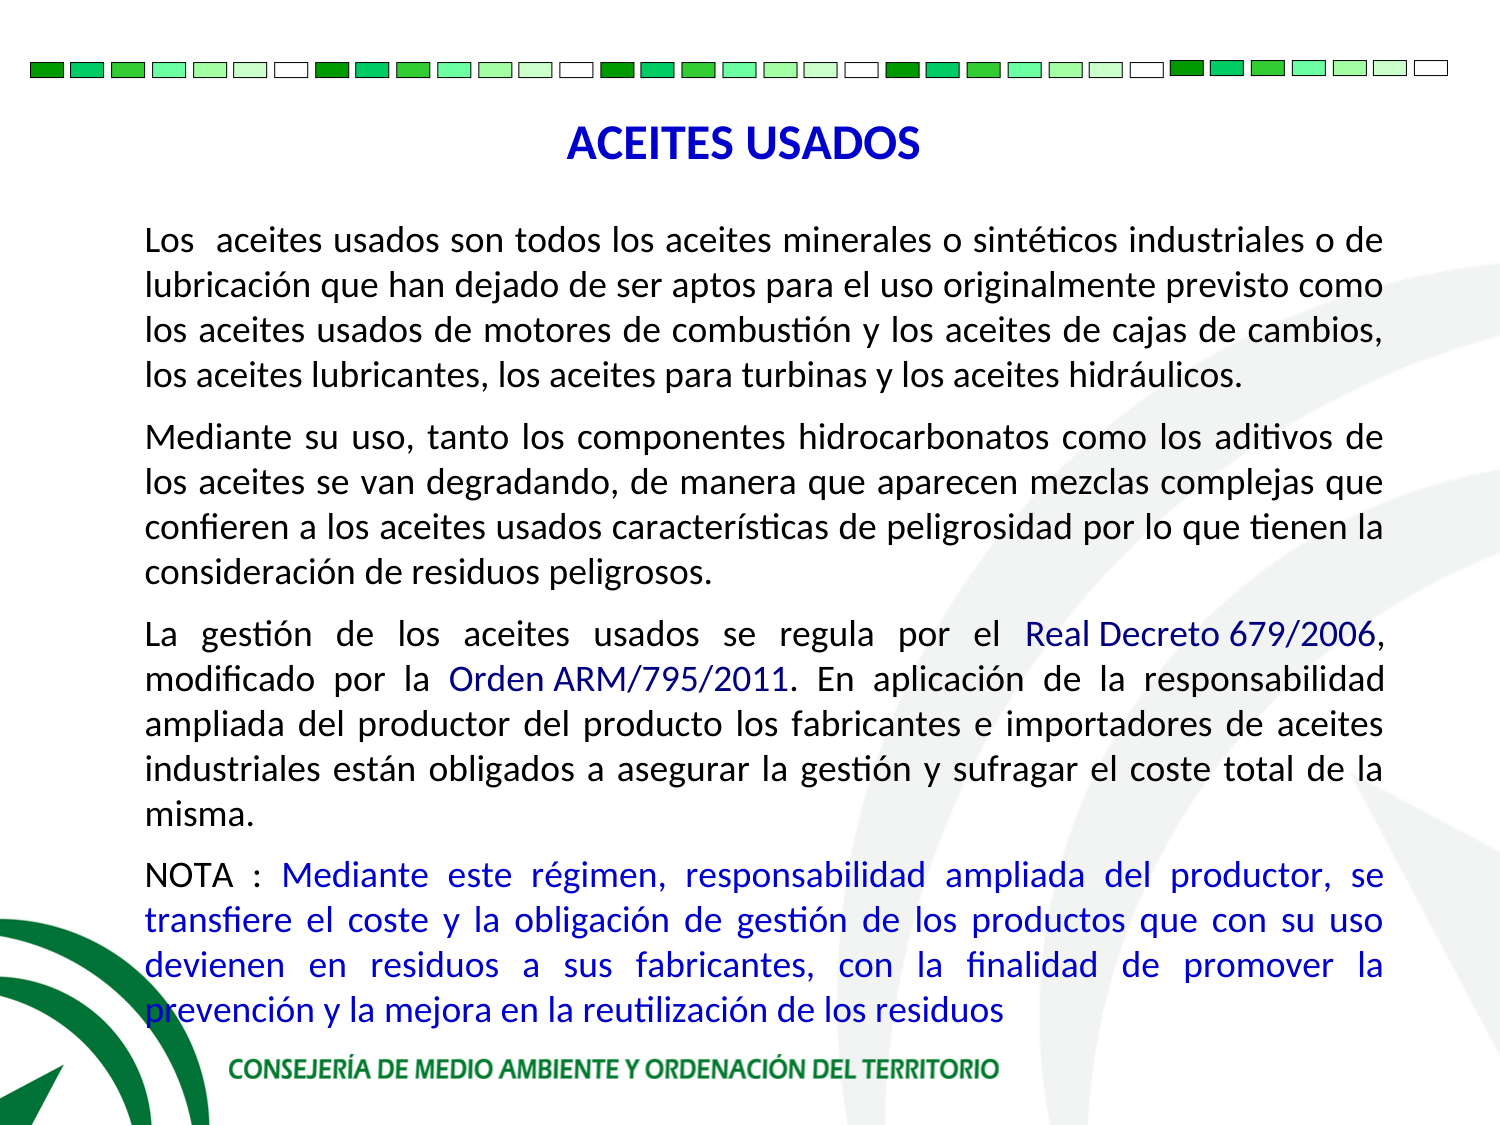

# ACEITES USADOS
Los aceites usados son todos los aceites minerales o sintéticos industriales o de lubricación que han dejado de ser aptos para el uso originalmente previsto como los aceites usados de motores de combustión y los aceites de cajas de cambios, los aceites lubricantes, los aceites para turbinas y los aceites hidráulicos.
Mediante su uso, tanto los componentes hidrocarbonatos como los aditivos de los aceites se van degradando, de manera que aparecen mezclas complejas que confieren a los aceites usados características de peligrosidad por lo que tienen la consideración de residuos peligrosos.
La gestión de los aceites usados se regula por el Real Decreto 679/2006, modificado por la Orden ARM/795/2011. En aplicación de la responsabilidad ampliada del productor del producto los fabricantes e importadores de aceites industriales están obligados a asegurar la gestión y sufragar el coste total de la misma.
NOTA : Mediante este régimen, responsabilidad ampliada del productor, se transfiere el coste y la obligación de gestión de los productos que con su uso devienen en residuos a sus fabricantes, con la finalidad de promover la prevención y la mejora en la reutilización de los residuos